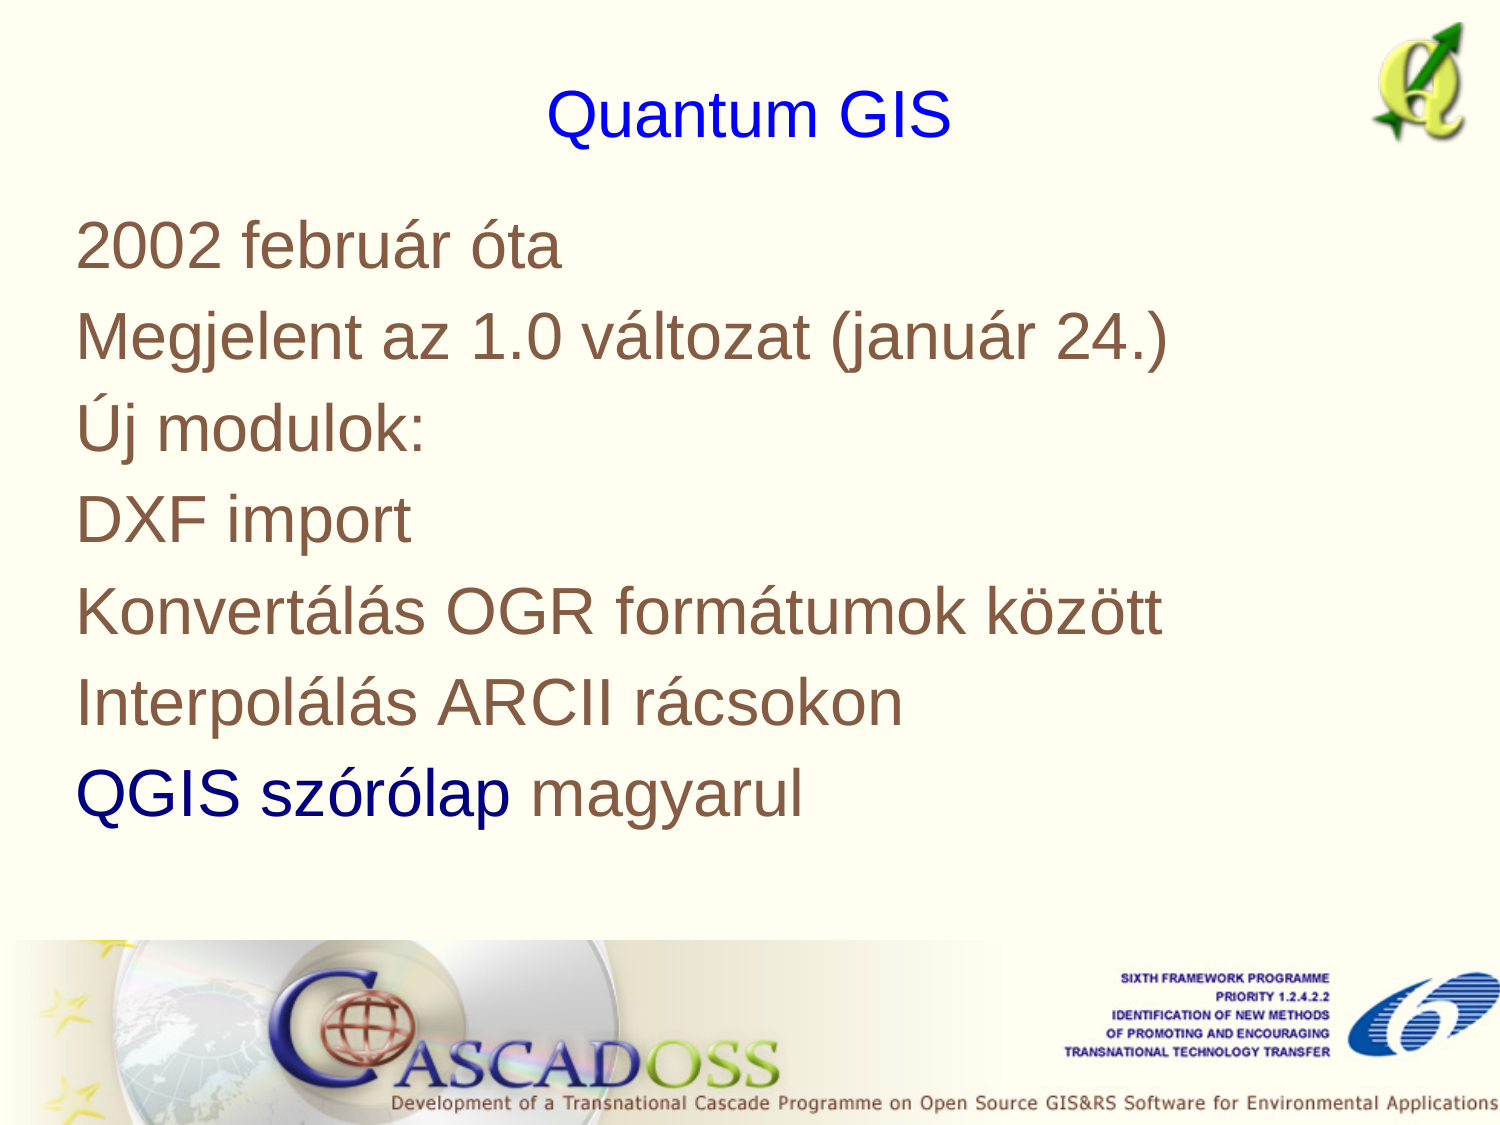

# Quantum GIS
2002 február óta
Megjelent az 1.0 változat (január 24.)
Új modulok:
DXF import
Konvertálás OGR formátumok között
Interpolálás ARCII rácsokon
QGIS szórólap magyarul